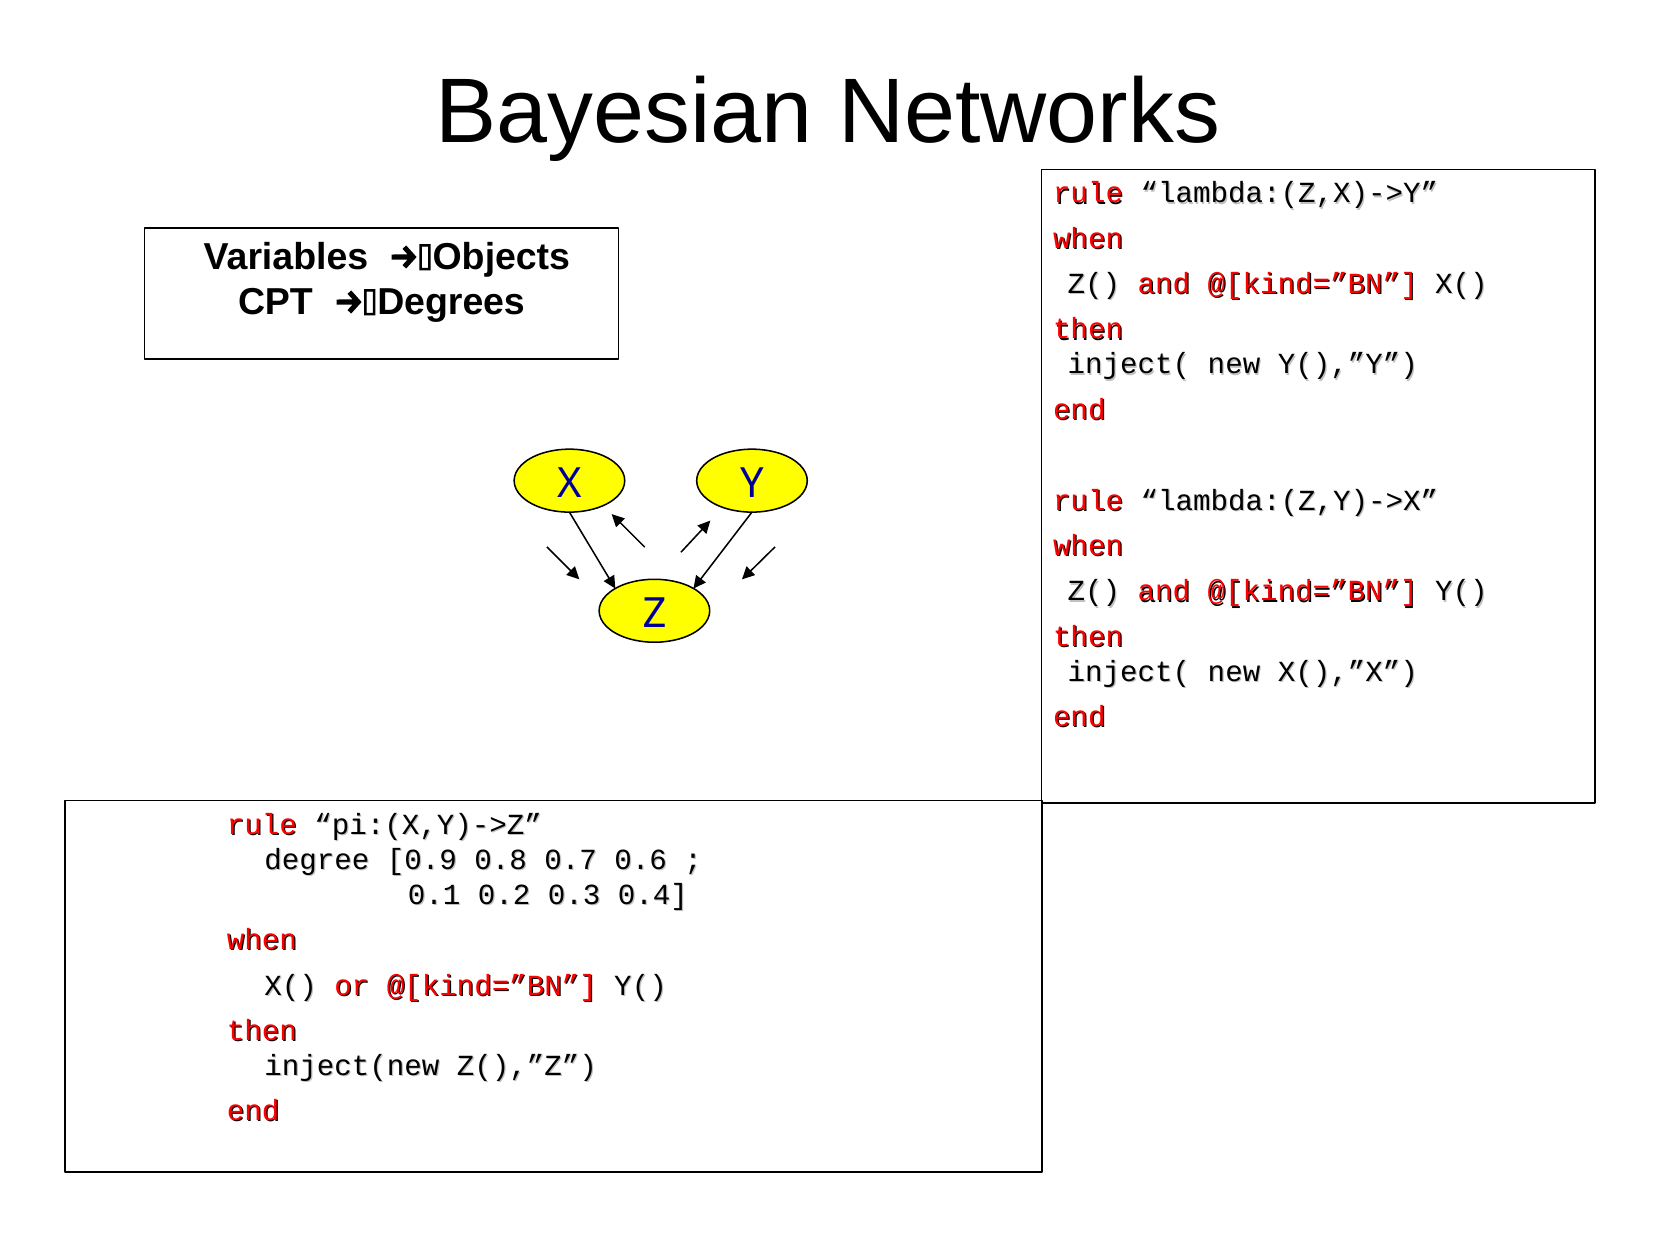

# Bayesian Networks
rule “lambda:(Z,X)->Y”
when
	Z() and @[kind=”BN”] X()‏
then
inject( new Y(),”Y”)‏
end
rule “lambda:(Z,Y)->X”
when
	Z() and @[kind=”BN”] Y()‏
then
inject( new X(),”X”)‏
end
 Variables →Objects
CPT →Degrees
X
Y
Z
rule “pi:(X,Y)->Z”
degree [0.9 0.8 0.7 0.6 ;
	 0.1 0.2 0.3 0.4]
when
	X() or @[kind=”BN”] Y()‏
then
inject(new Z(),”Z”)‏
end